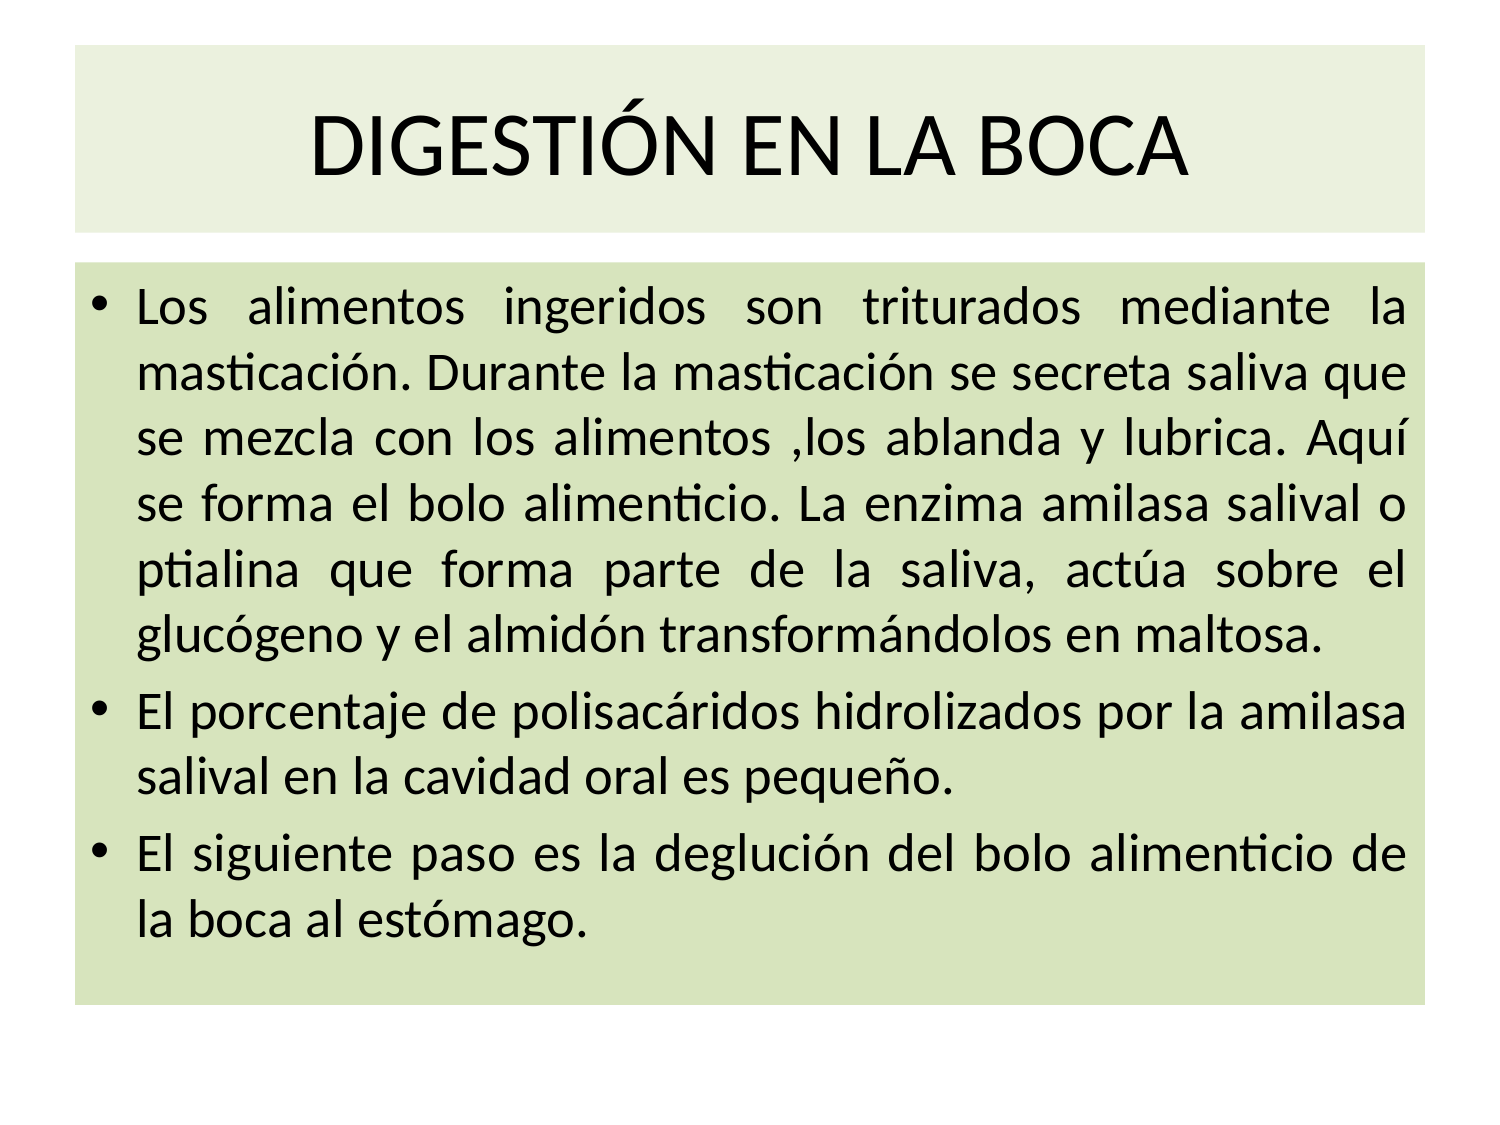

# DIGESTIÓN EN LA BOCA
Los alimentos ingeridos son triturados mediante la masticación. Durante la masticación se secreta saliva que se mezcla con los alimentos ,los ablanda y lubrica. Aquí se forma el bolo alimenticio. La enzima amilasa salival o ptialina que forma parte de la saliva, actúa sobre el glucógeno y el almidón transformándolos en maltosa.
El porcentaje de polisacáridos hidrolizados por la amilasa salival en la cavidad oral es pequeño.
El siguiente paso es la deglución del bolo alimenticio de la boca al estómago.